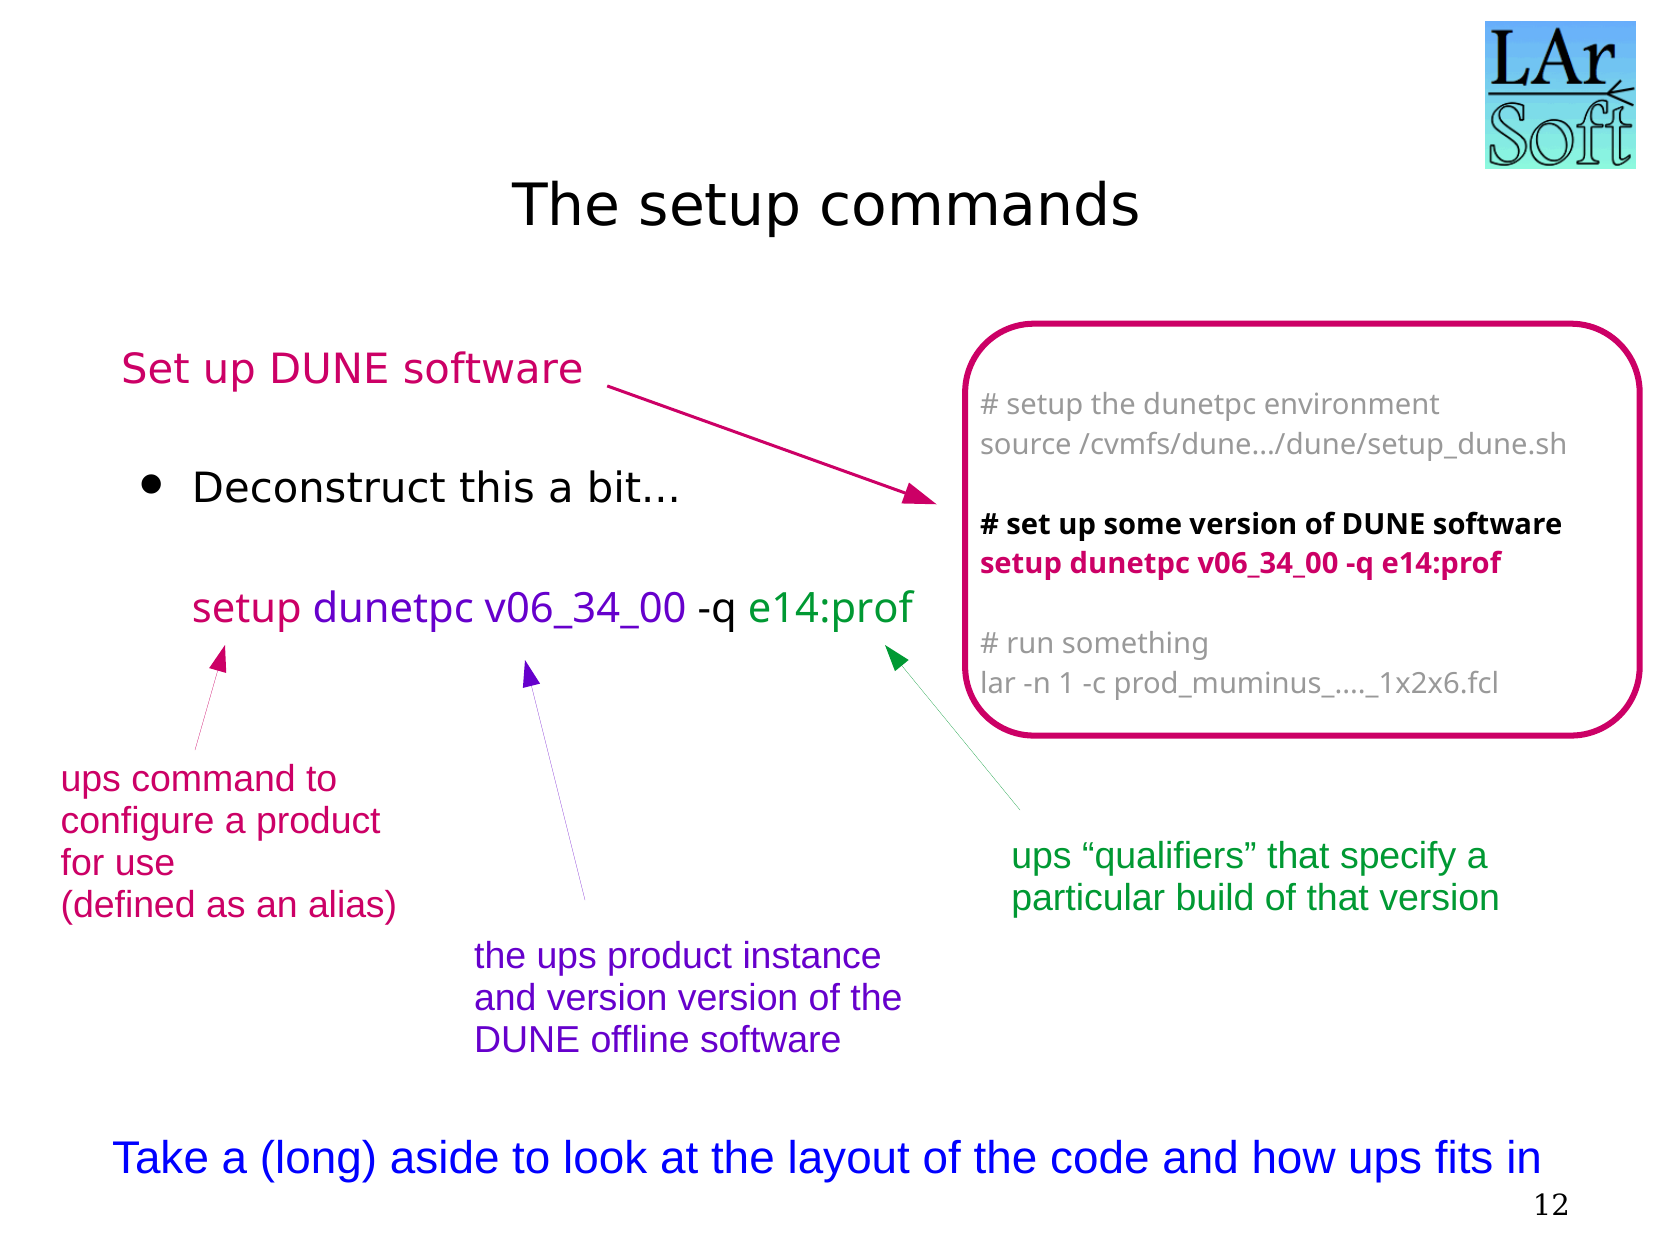

# The setup commands
Set up DUNE software
Deconstruct this a bit...
setup dunetpc v06_34_00 -q e14:prof
# setup the dunetpc environment
source /cvmfs/dune.../dune/setup_dune.sh
# set up some version of DUNE software
setup dunetpc v06_34_00 -q e14:prof
# run something
lar -n 1 -c prod_muminus_...._1x2x6.fcl
ups command to
configure a product
for use
(defined as an alias)
ups “qualifiers” that specify a
particular build of that version
the ups product instance
and version version of the
DUNE offline software
Take a (long) aside to look at the layout of the code and how ups fits in
12